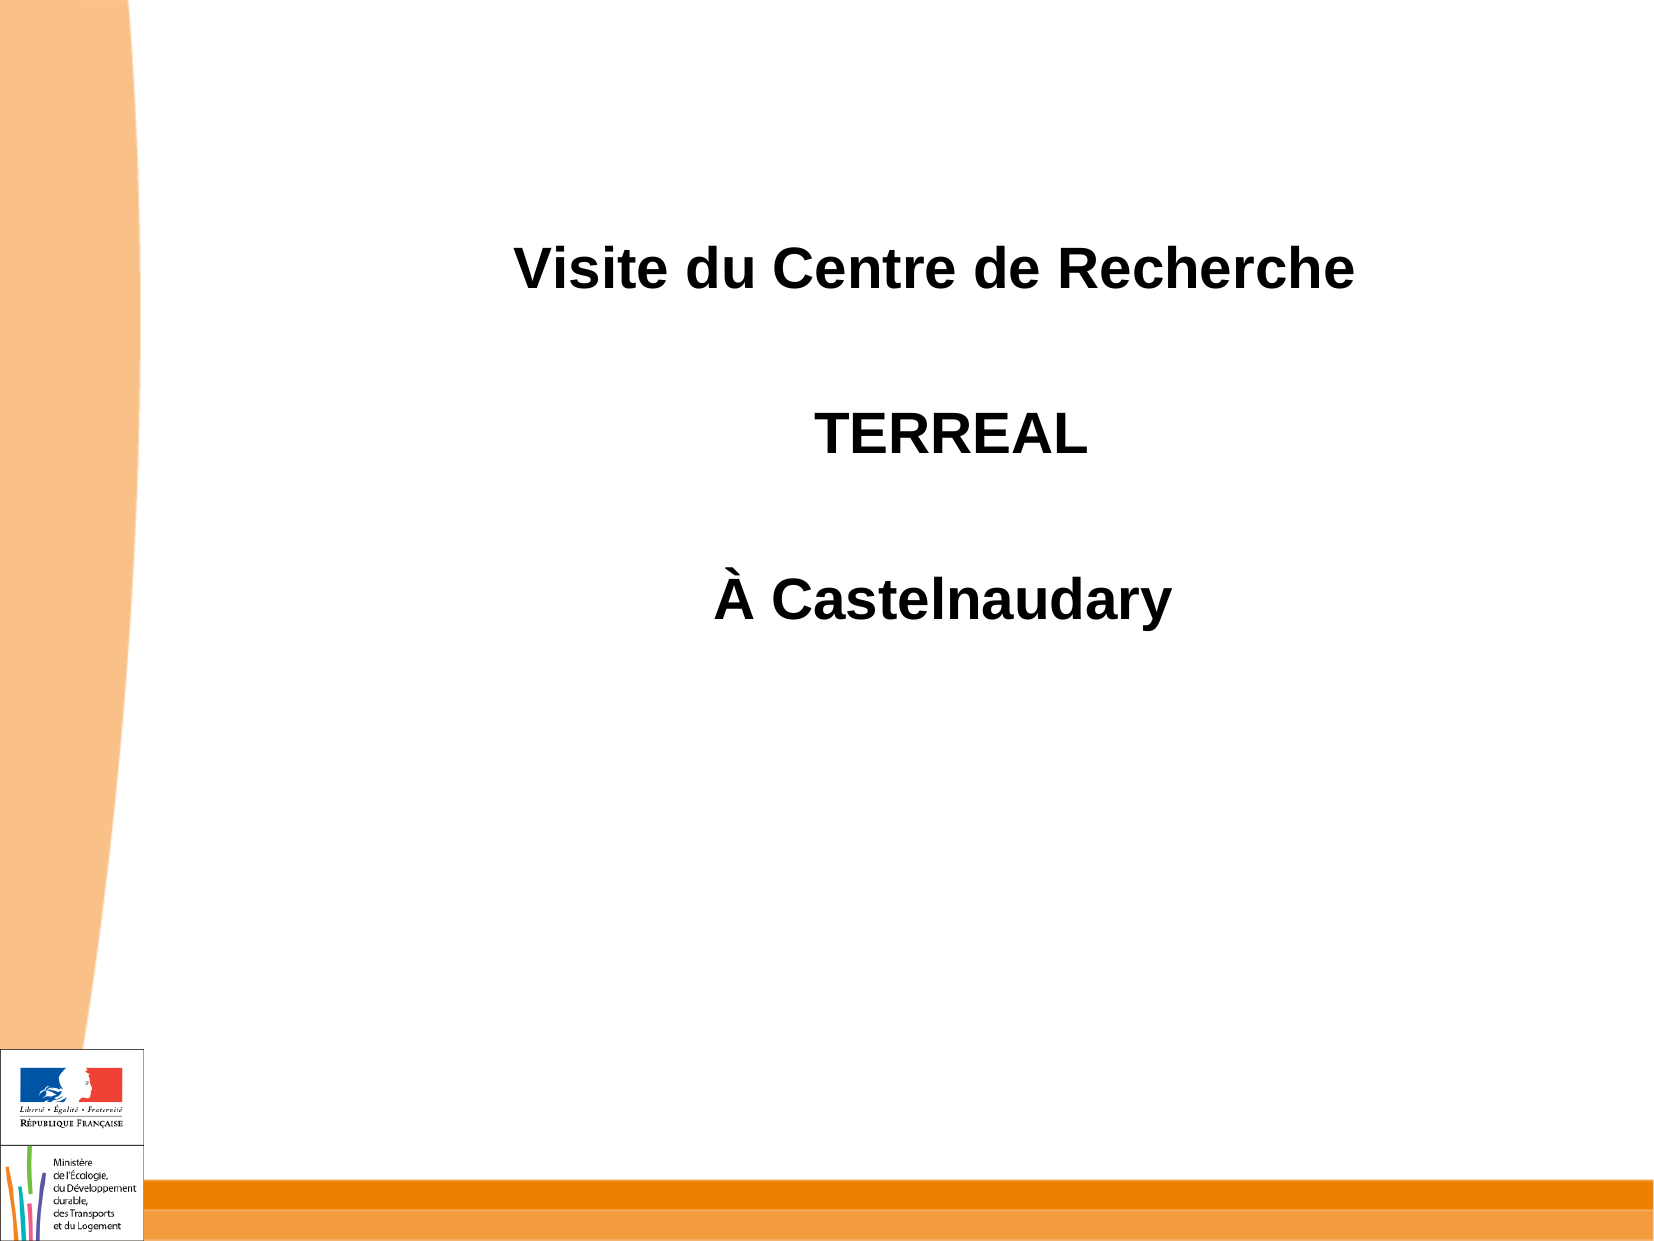

#
Visite du Centre de Recherche
 TERREAL
À Castelnaudary